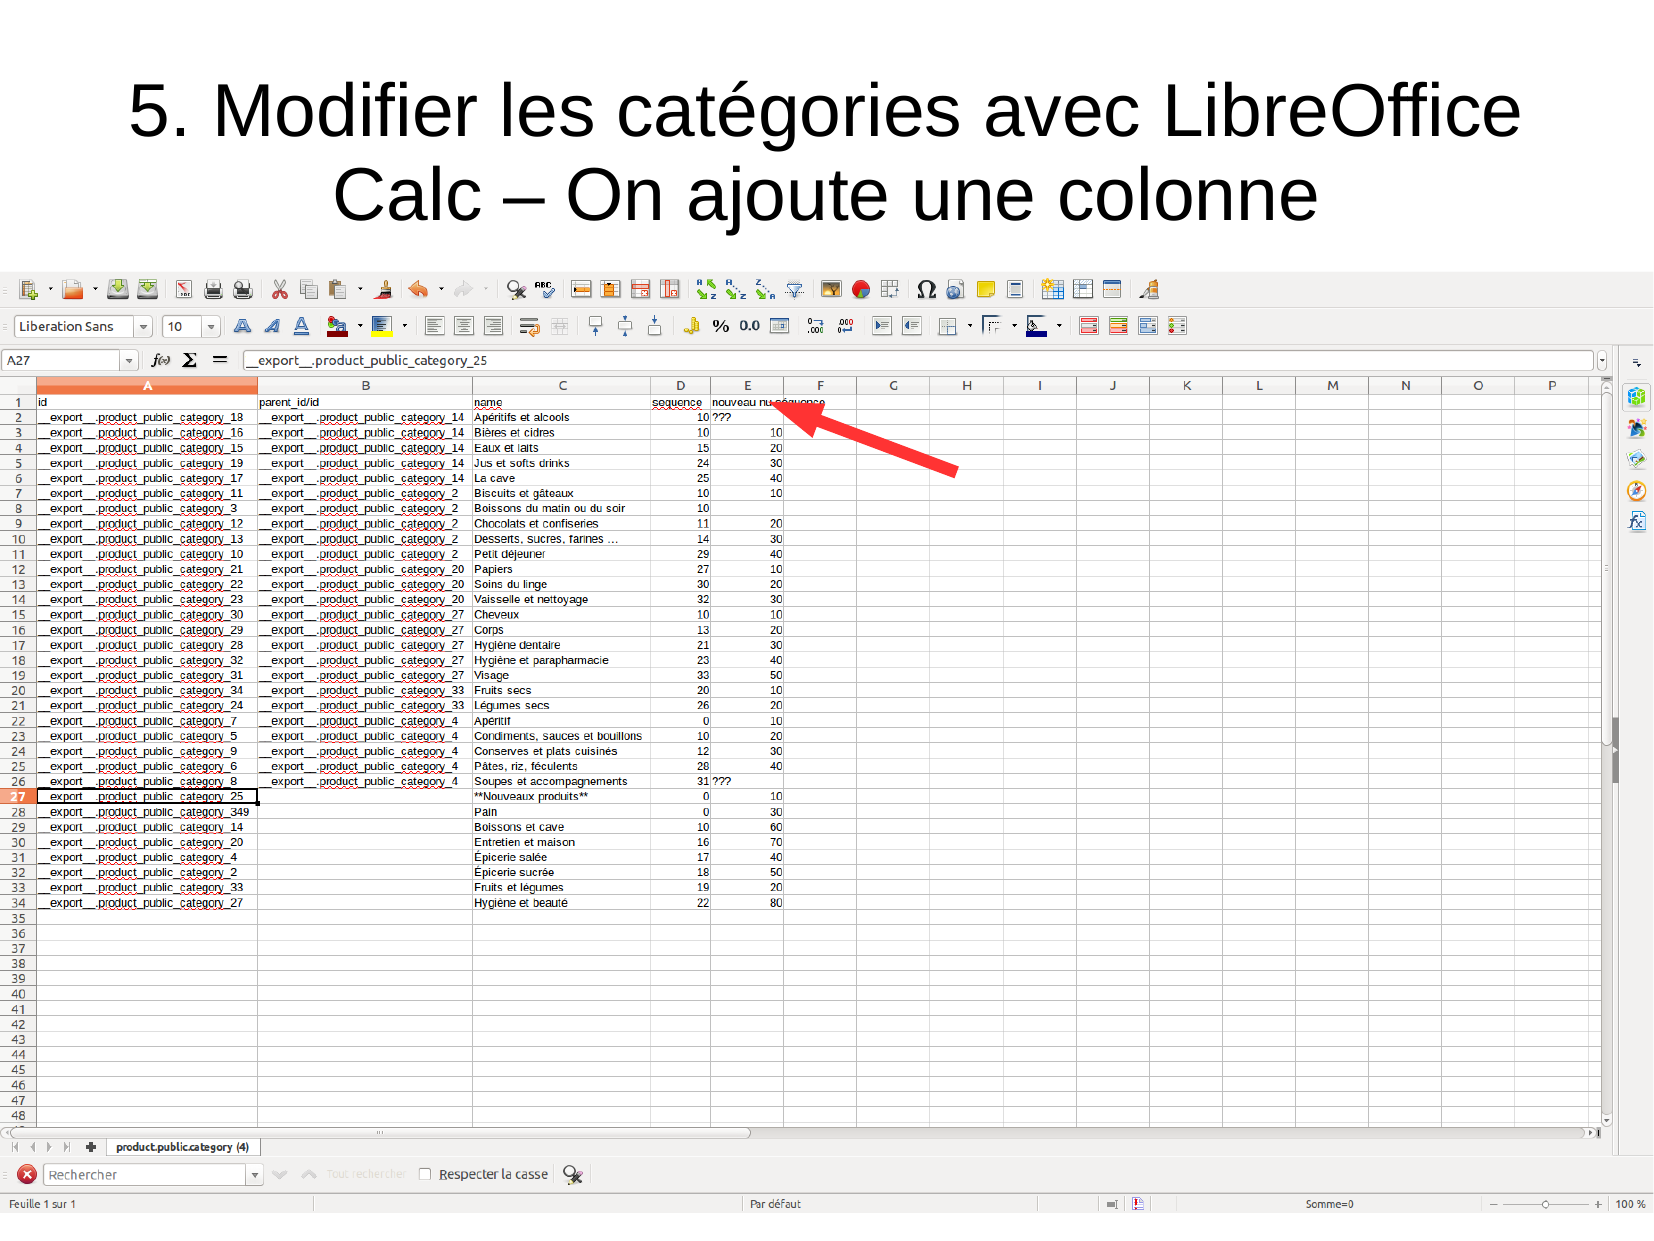

# 5. Modifier les catégories avec LibreOffice Calc – On ajoute une colonne